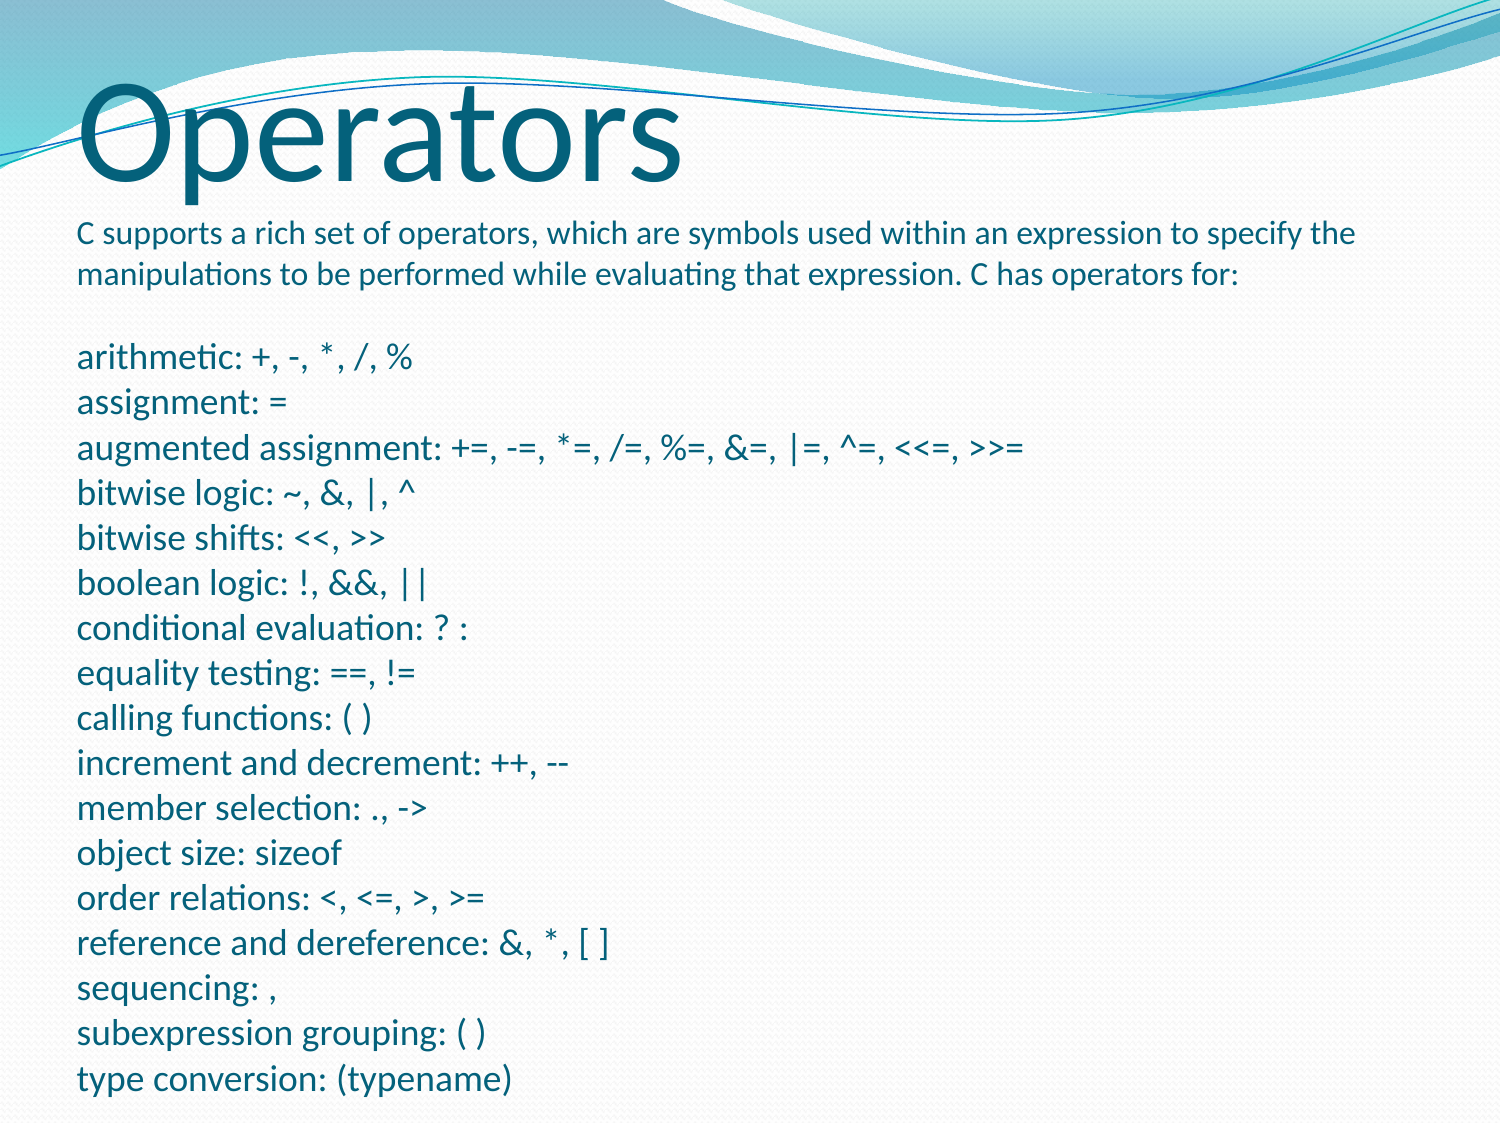

# Operators C supports a rich set of operators, which are symbols used within an expression to specify the manipulations to be performed while evaluating that expression. C has operators for: arithmetic: +, -, *, /, % assignment: = augmented assignment: +=, -=, *=, /=, %=, &=, |=, ^=, <<=, >>= bitwise logic: ~, &, |, ^ bitwise shifts: <<, >> boolean logic: !, &&, || conditional evaluation: ? : equality testing: ==, != calling functions: ( ) increment and decrement: ++, -- member selection: ., -> object size: sizeof order relations: <, <=, >, >= reference and dereference: &, *, [ ] sequencing: , subexpression grouping: ( ) type conversion: (typename)